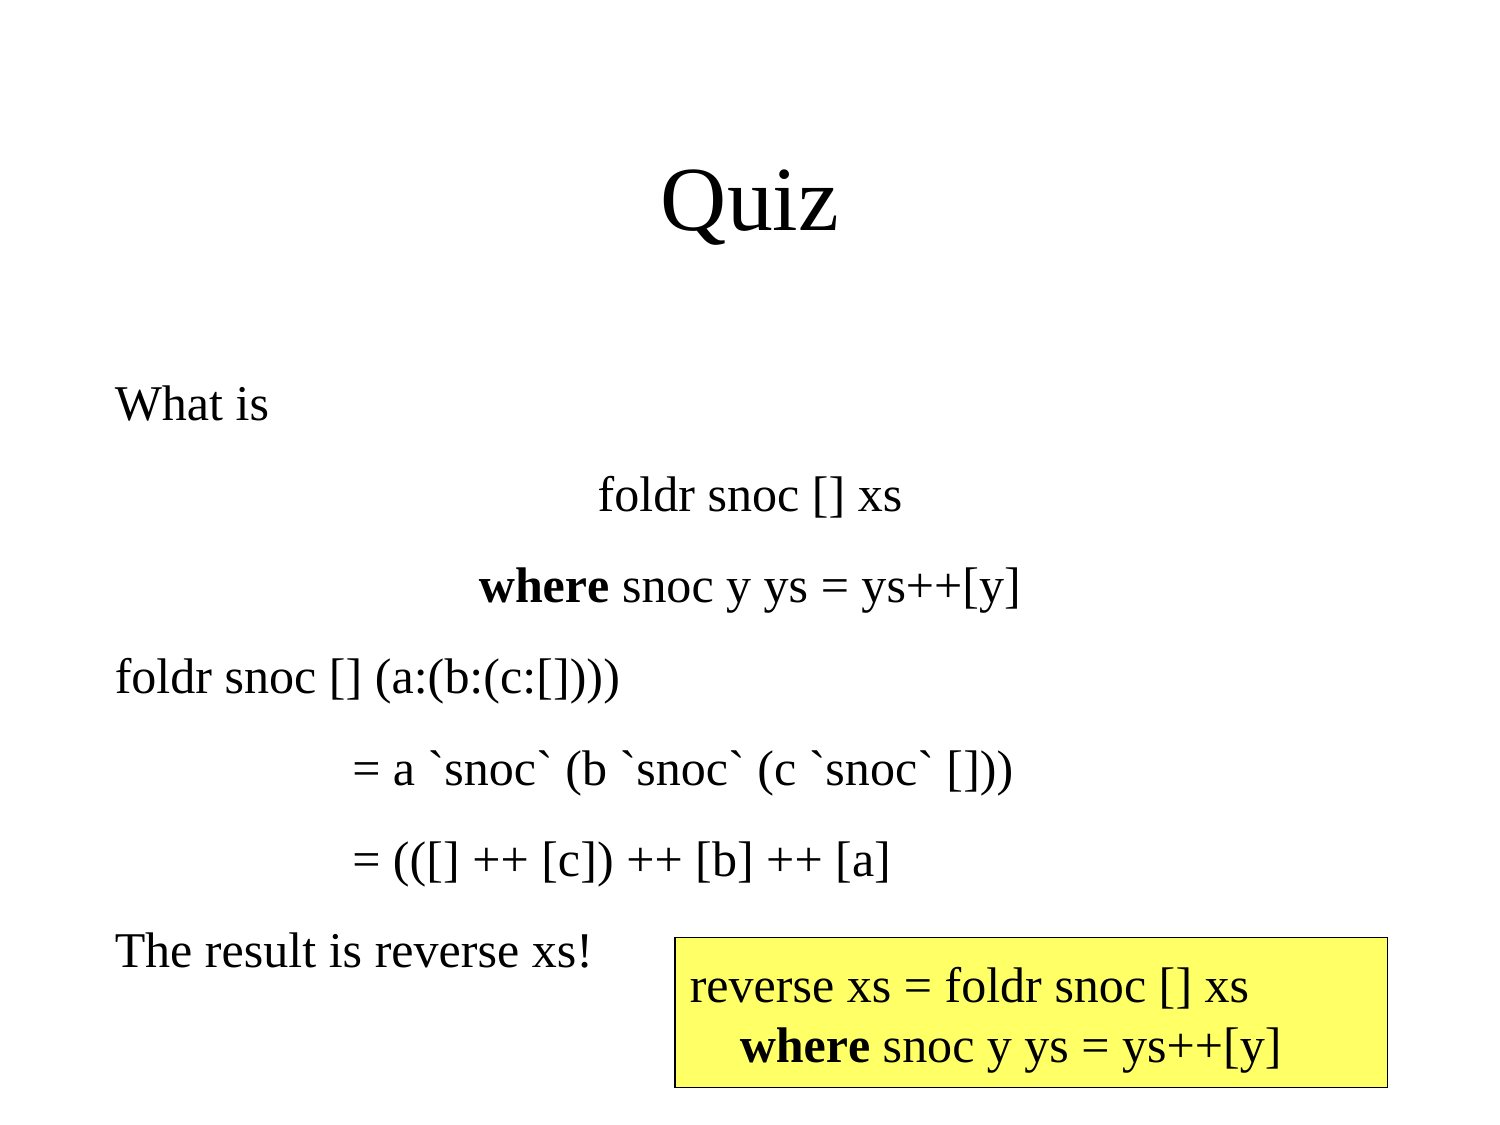

# Quiz
What is
foldr snoc [] xs
where snoc y ys = ys++[y]
foldr snoc [] (a:(b:(c:[])))
	 = a `snoc` (b `snoc` (c `snoc` []))
	 = (([] ++ [c]) ++ [b] ++ [a]
The result is reverse xs!
reverse xs = foldr snoc [] xs
 where snoc y ys = ys++[y]